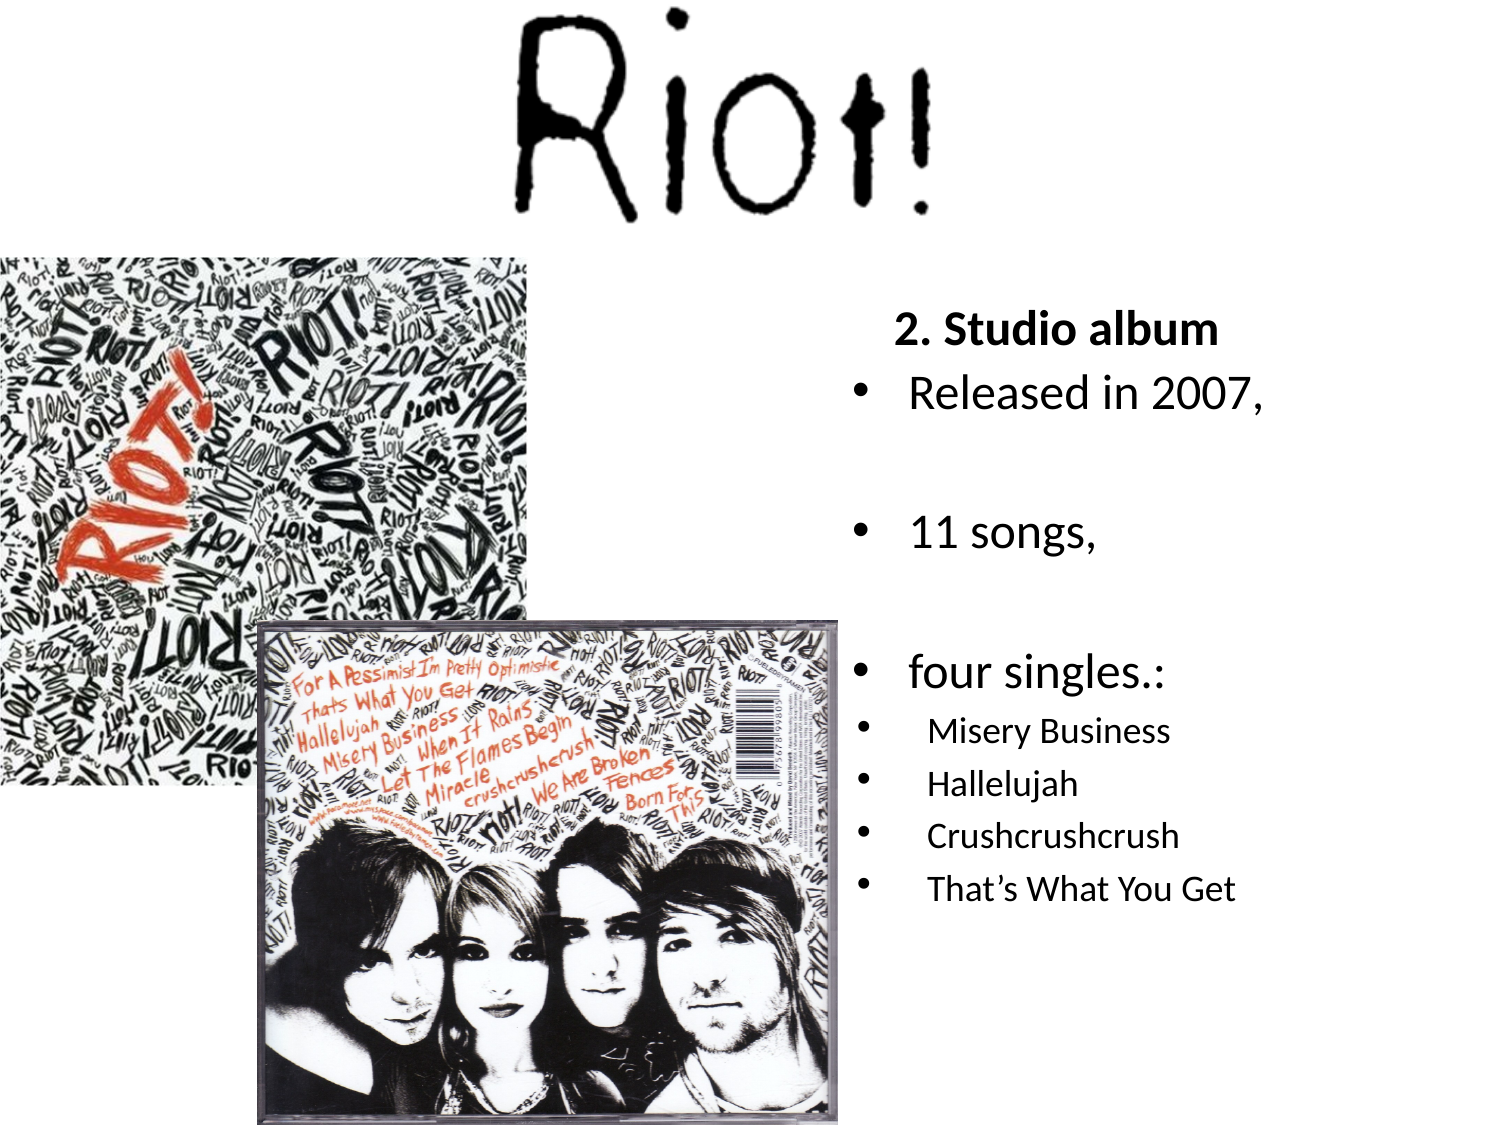

# 2. Studio album
Released in 2007,
11 songs,
four singles.:
Misery Business
Hallelujah
Crushcrushcrush
That’s What You Get